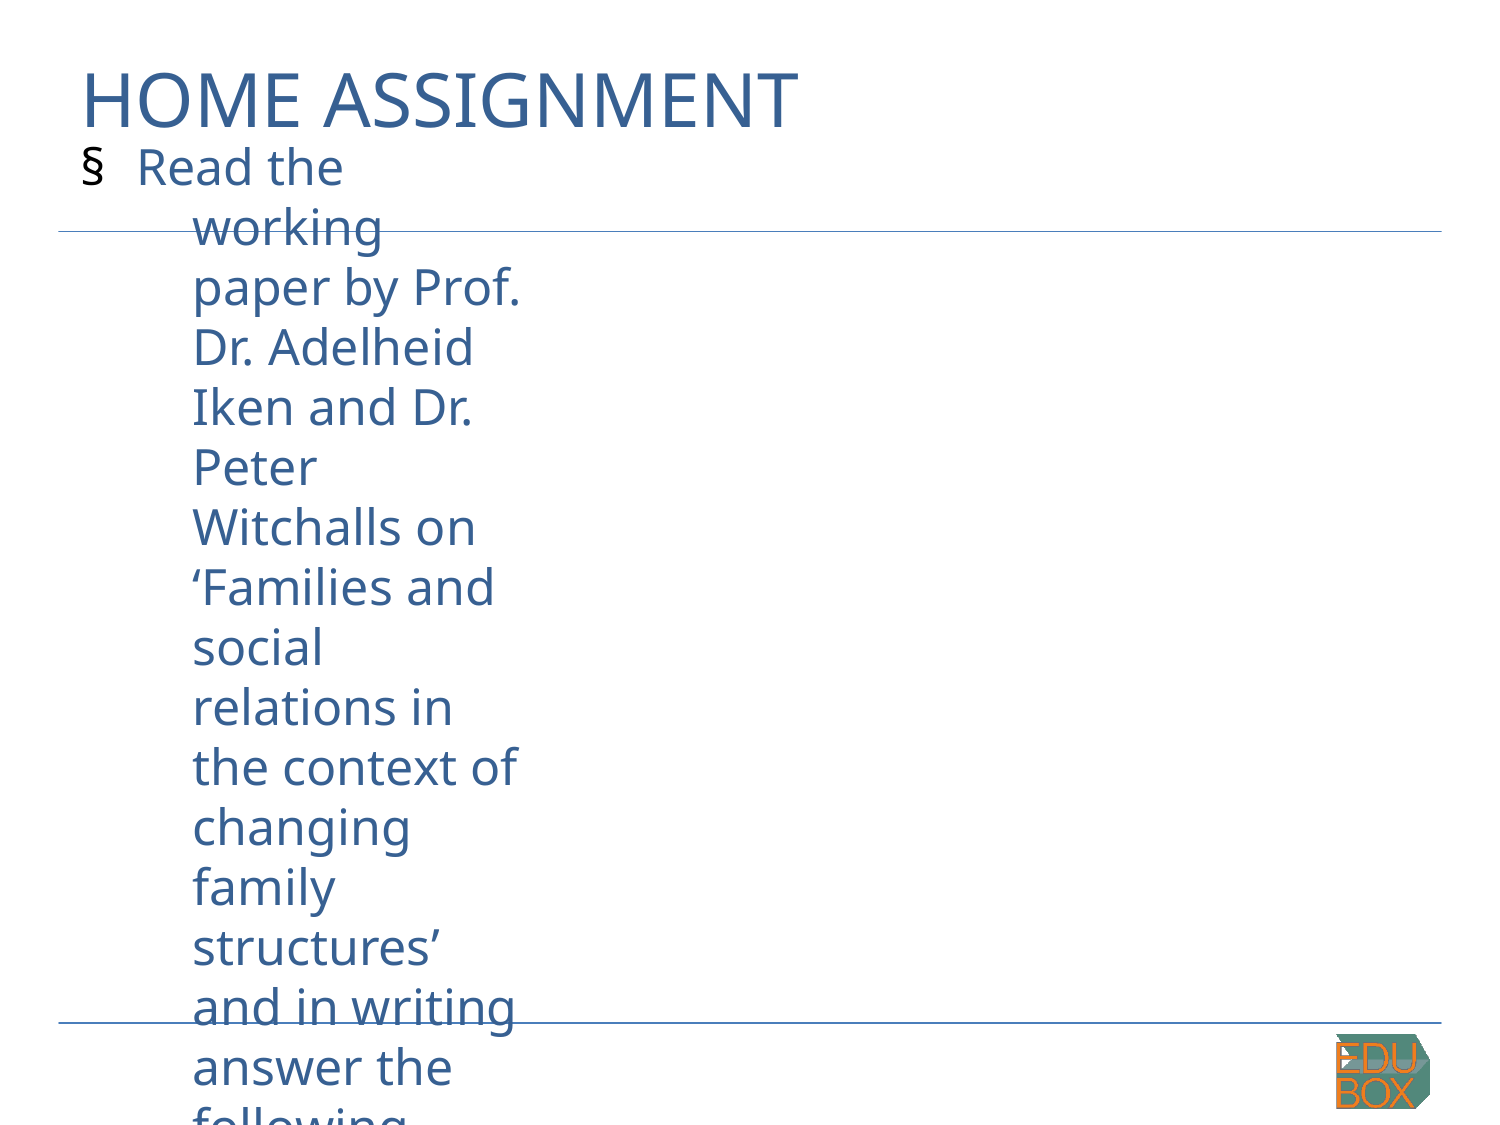

# HOME ASSIGNMENT
Read the working paper by Prof. Dr. Adelheid Iken and Dr. Peter Witchalls on ‘Families and social relations in the context of changing family structures’ and in writing answer the following questions:
What are major changes with regard to family structures?
How are these changes reflected in family orientations?
How can the study of family structures and relations help us to understand behavioural differences?